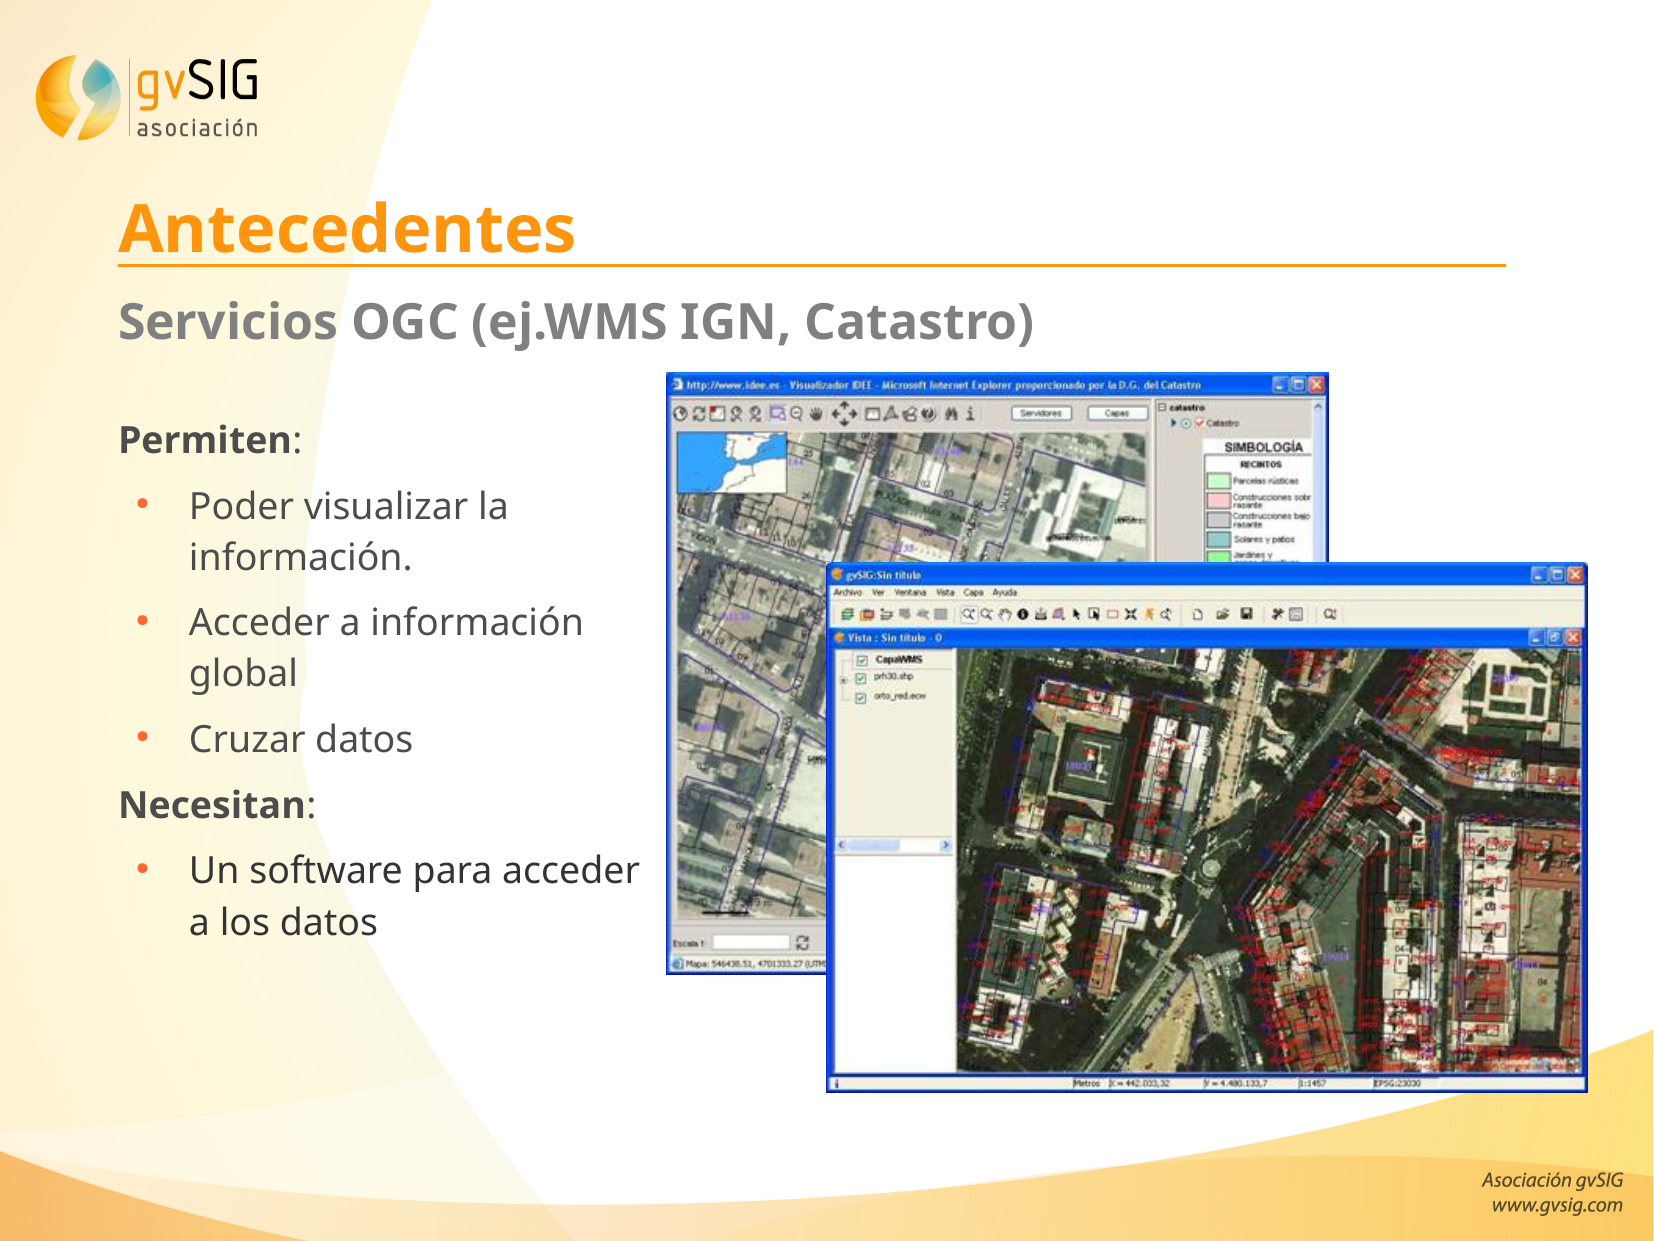

# Antecedentes
Servicios OGC (ej.WMS IGN, Catastro)
Permiten:
Poder visualizar la información.
Acceder a información global
Cruzar datos
Necesitan:
Un software para acceder a los datos